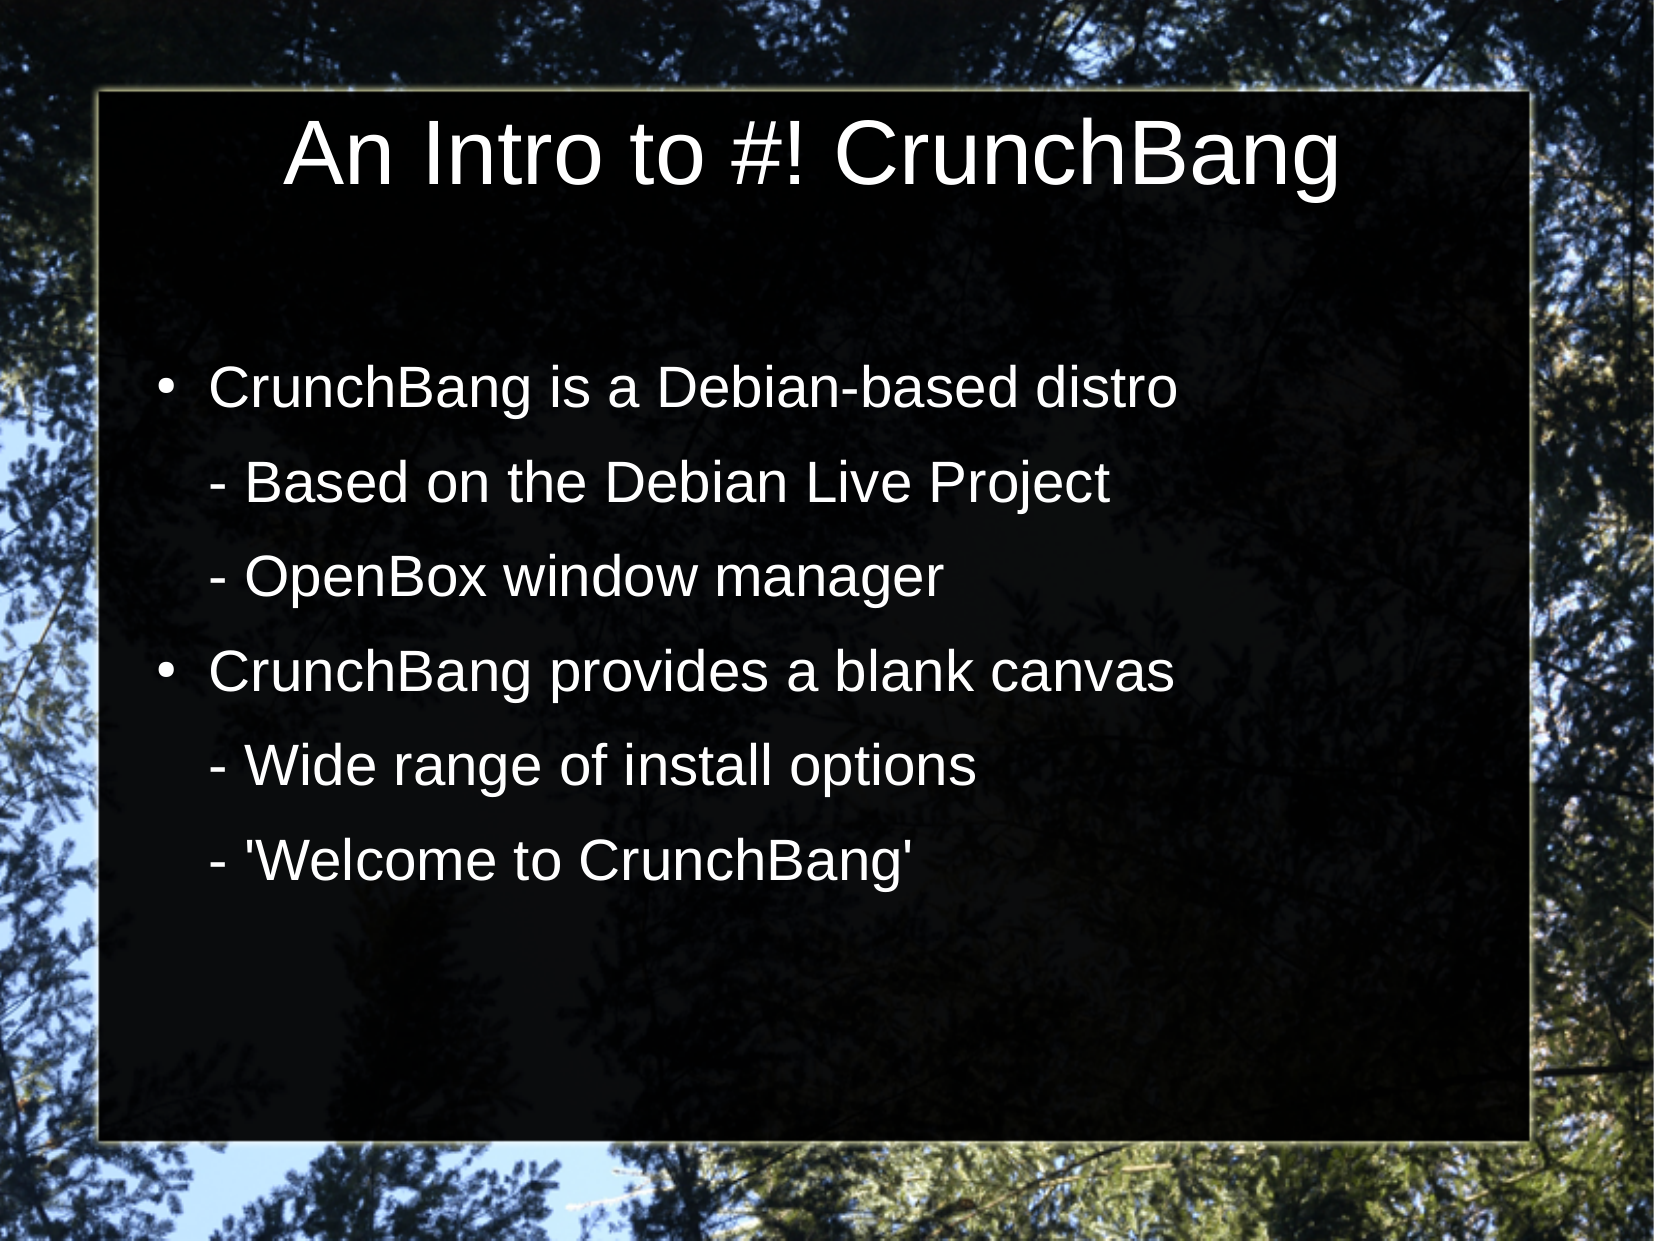

# An Intro to #! CrunchBang
CrunchBang is a Debian-based distro
- Based on the Debian Live Project
- OpenBox window manager
CrunchBang provides a blank canvas
- Wide range of install options
- 'Welcome to CrunchBang'